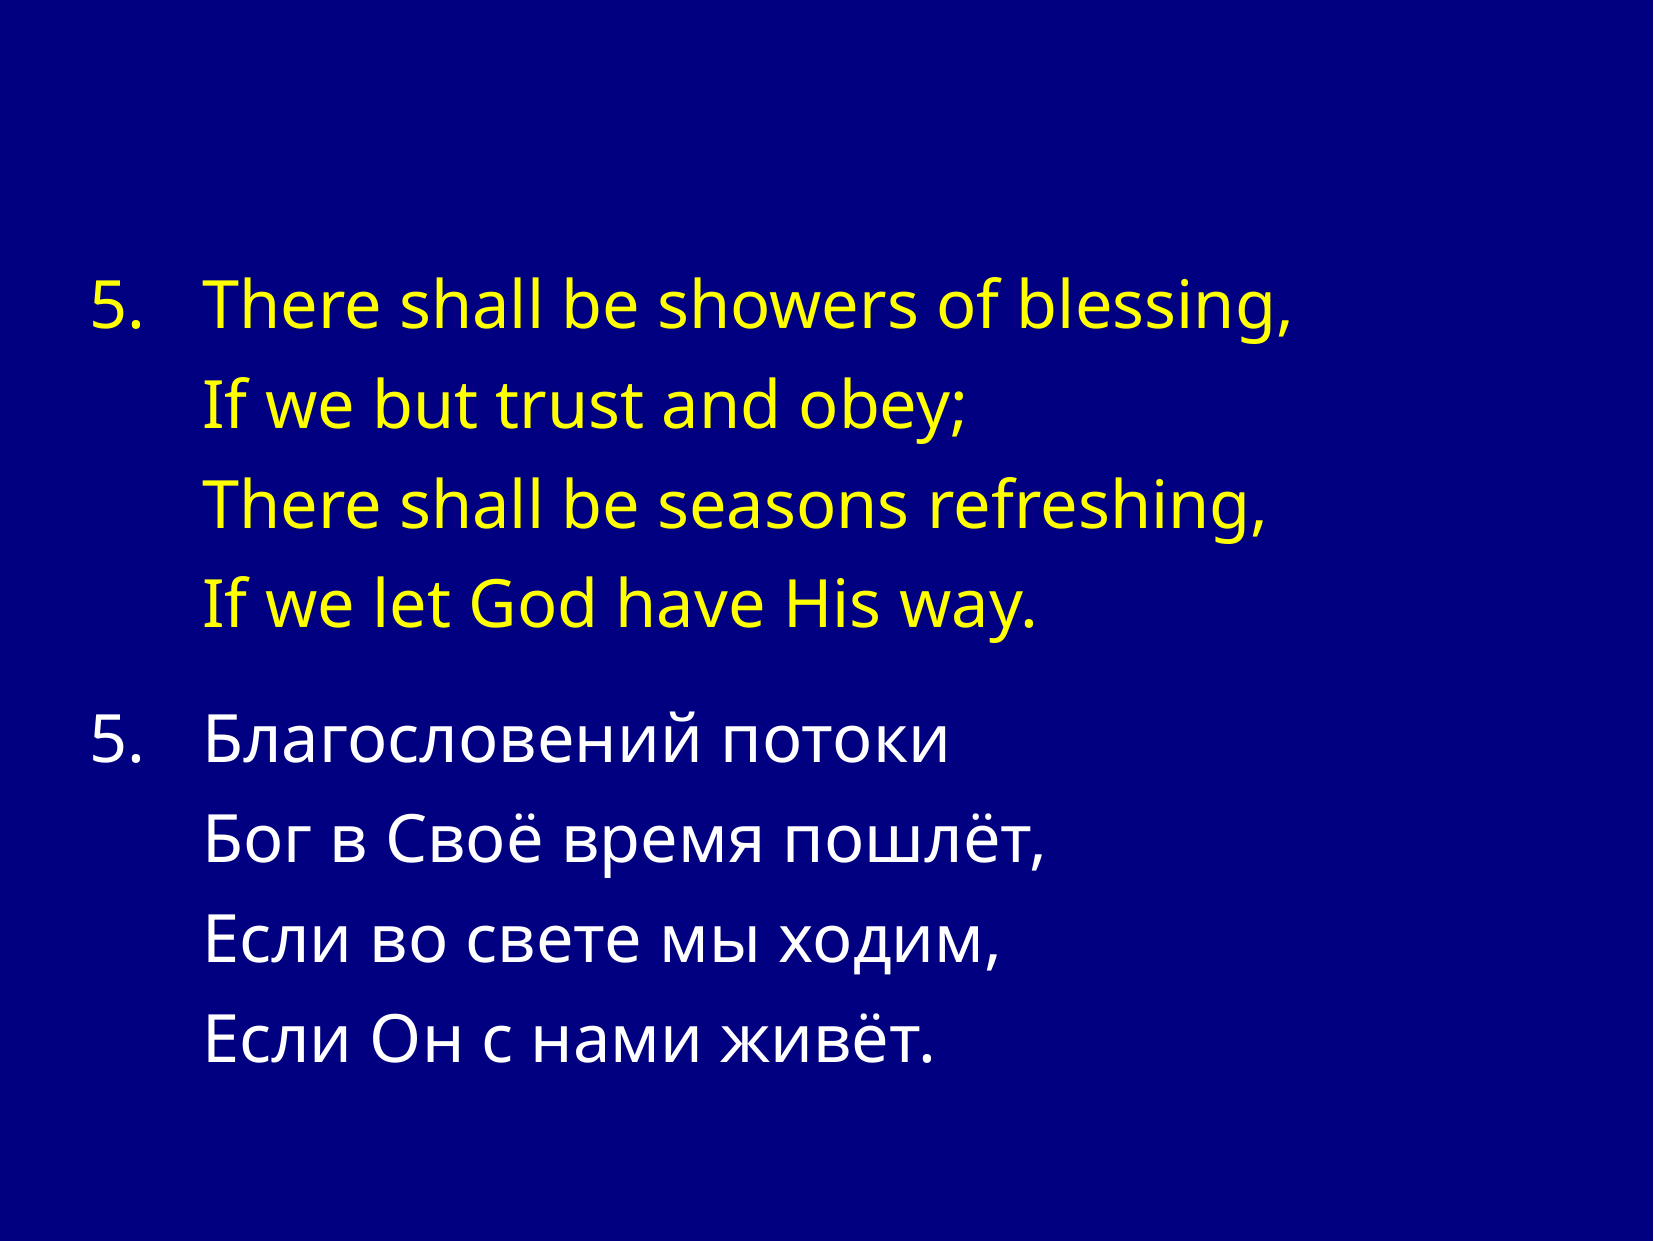

5.	There shall be showers of blessing,
	If we but trust and obey;
	There shall be seasons refreshing,
	If we let God have His way.
5.	Благословений потоки
	Бог в Своё время пошлёт,
	Если во свете мы ходим,
	Если Он с нами живёт.